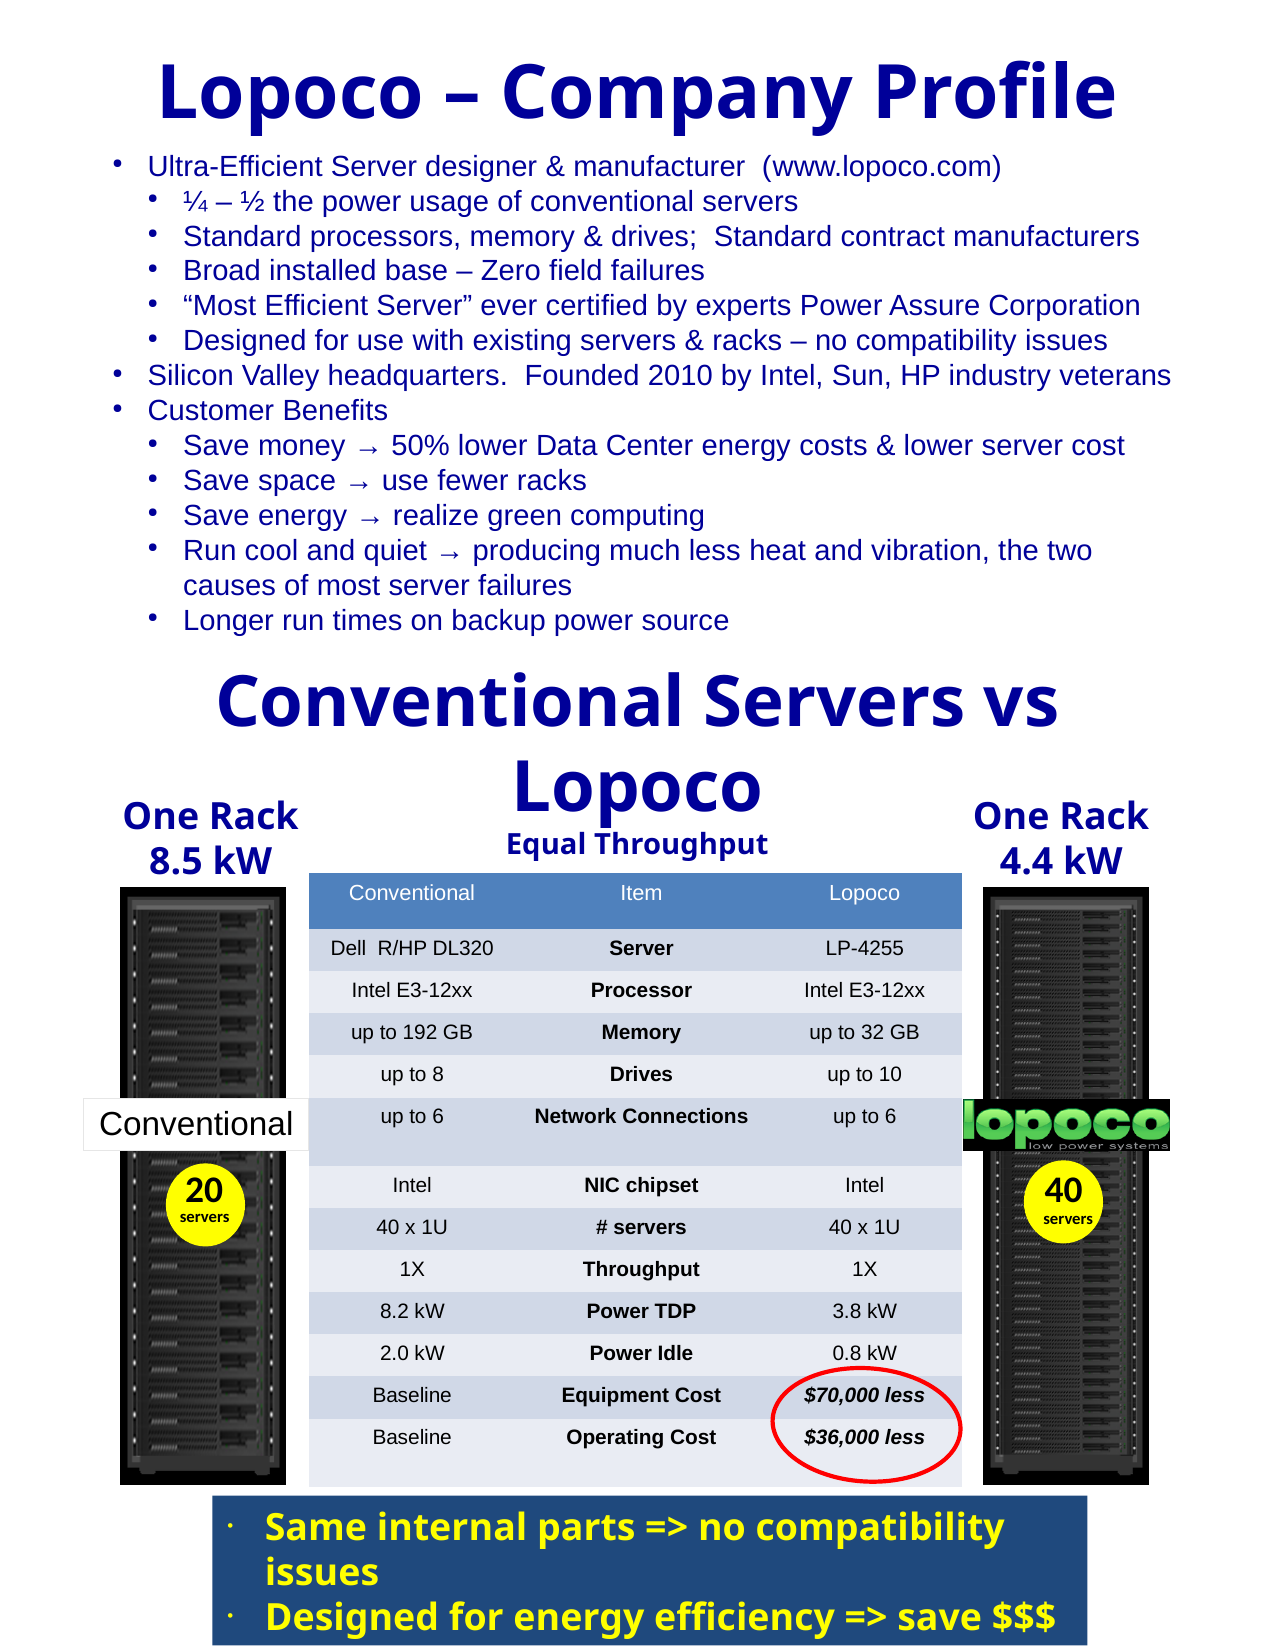

Lopoco – Company Profile
Ultra-Efficient Server designer & manufacturer (www.lopoco.com)
¼ – ½ the power usage of conventional servers
Standard processors, memory & drives; Standard contract manufacturers
Broad installed base – Zero field failures
“Most Efficient Server” ever certified by experts Power Assure Corporation
Designed for use with existing servers & racks – no compatibility issues
Silicon Valley headquarters. Founded 2010 by Intel, Sun, HP industry veterans
Customer Benefits
Save money → 50% lower Data Center energy costs & lower server cost
Save space → use fewer racks
Save energy → realize green computing
Run cool and quiet → producing much less heat and vibration, the two causes of most server failures
Longer run times on backup power source
Conventional Servers vs Lopoco
Equal Throughput
One Rack 8.5 kW
One Rack
4.4 kW
| Conventional | Item | Lopoco |
| --- | --- | --- |
| Dell R/HP DL320 | Server | LP-4255 |
| Intel E3-12xx | Processor | Intel E3-12xx |
| up to 192 GB | Memory | up to 32 GB |
| up to 8 | Drives | up to 10 |
| up to 6 | Network Connections | up to 6 |
| Intel | NIC chipset | Intel |
| 40 x 1U | # servers | 40 x 1U |
| 1X | Throughput | 1X |
| 8.2 kW | Power TDP | 3.8 kW |
| 2.0 kW | Power Idle | 0.8 kW |
| Baseline | Equipment Cost | $70,000 less |
| Baseline | Operating Cost | $36,000 less |
Conventional
40
20
servers
servers
Same internal parts => no compatibility issues
Designed for energy efficiency => save $$$